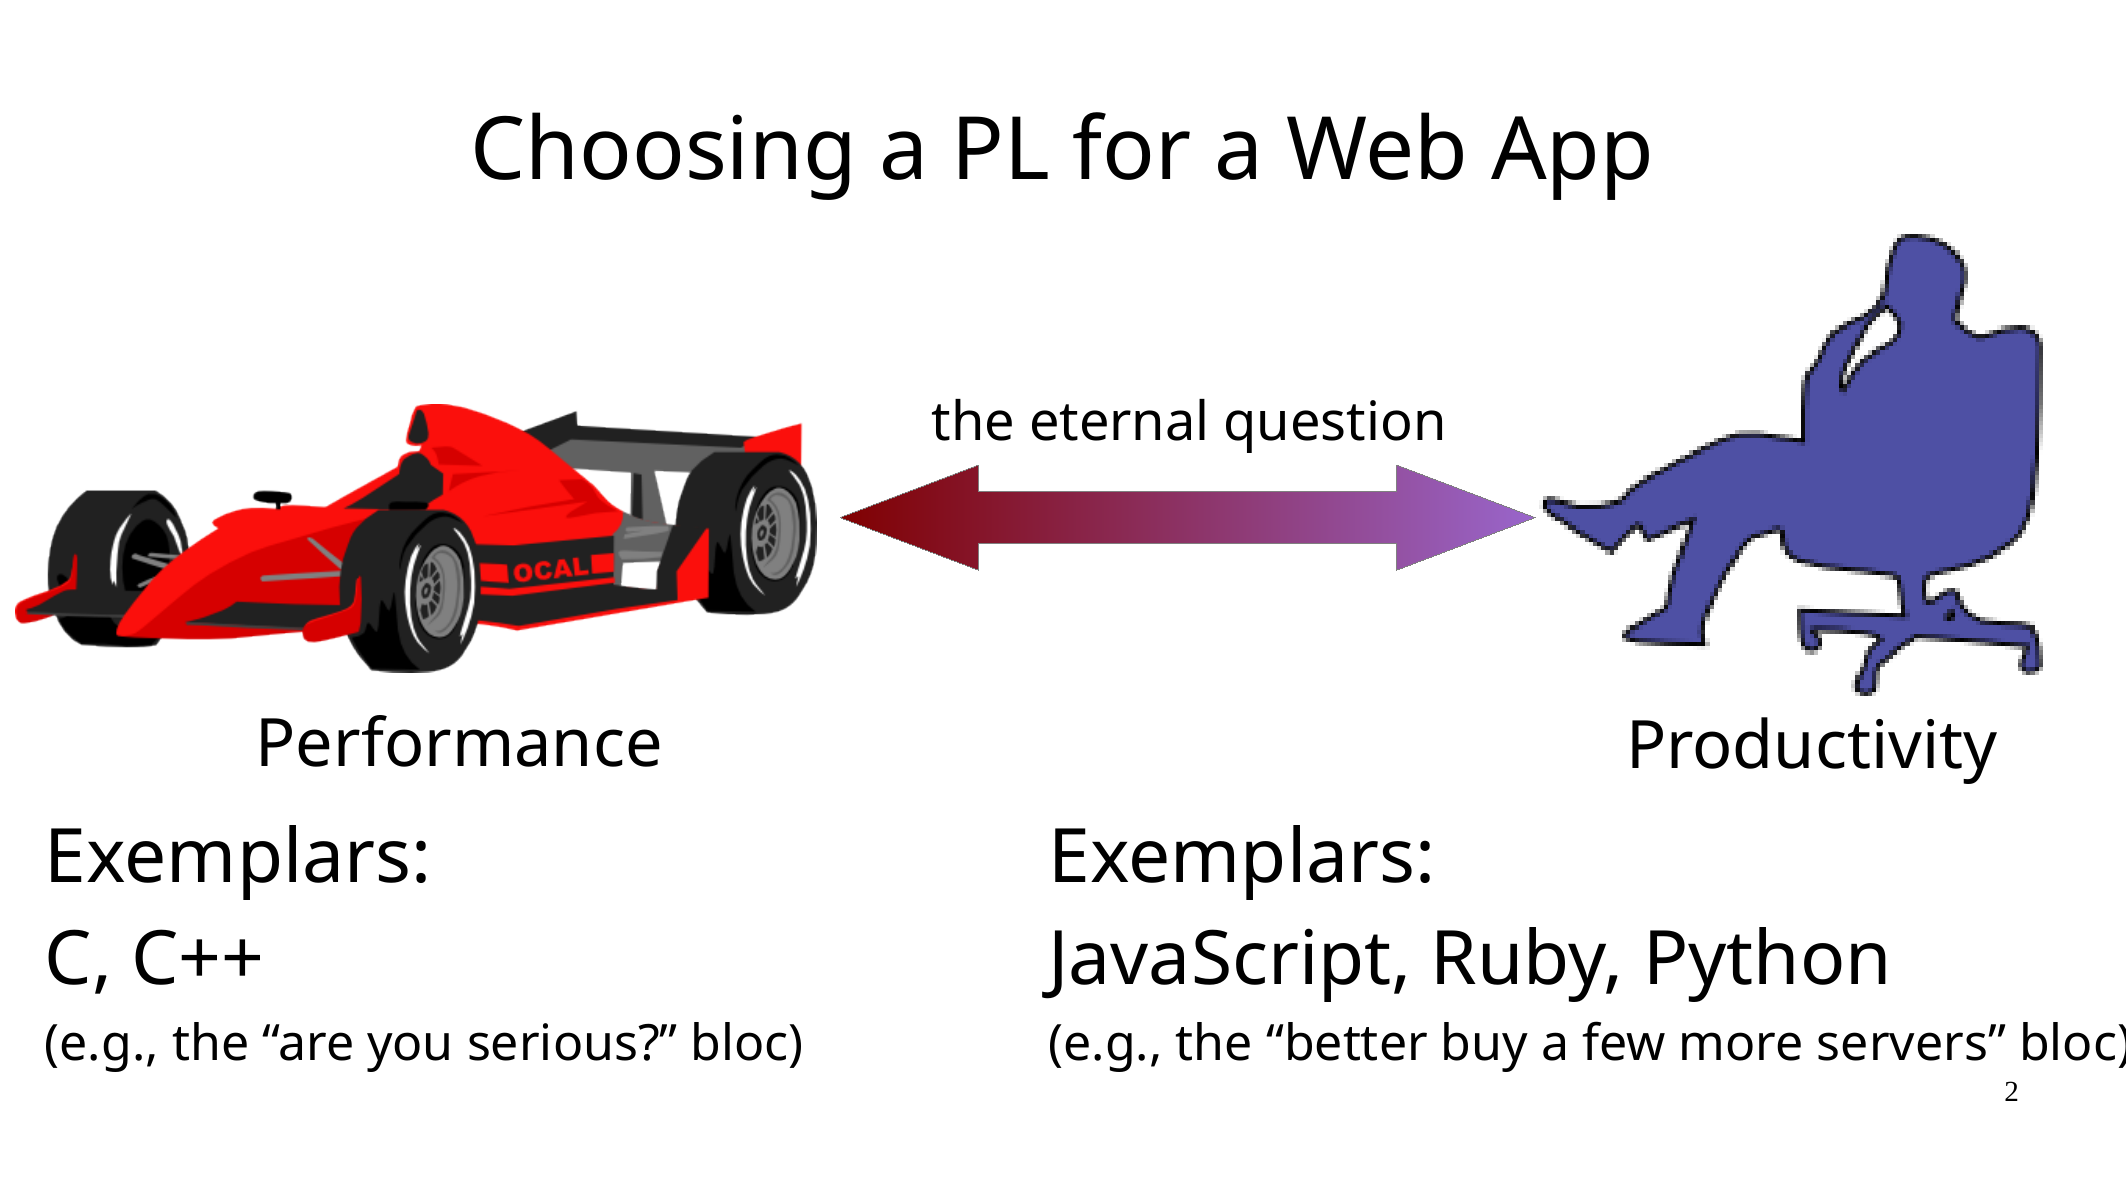

# Choosing a PL for a Web App
the eternal question
Performance
Productivity
Exemplars:
C, C++
(e.g., the “are you serious?” bloc)
Exemplars:
JavaScript, Ruby, Python
(e.g., the “better buy a few more servers” bloc)
2